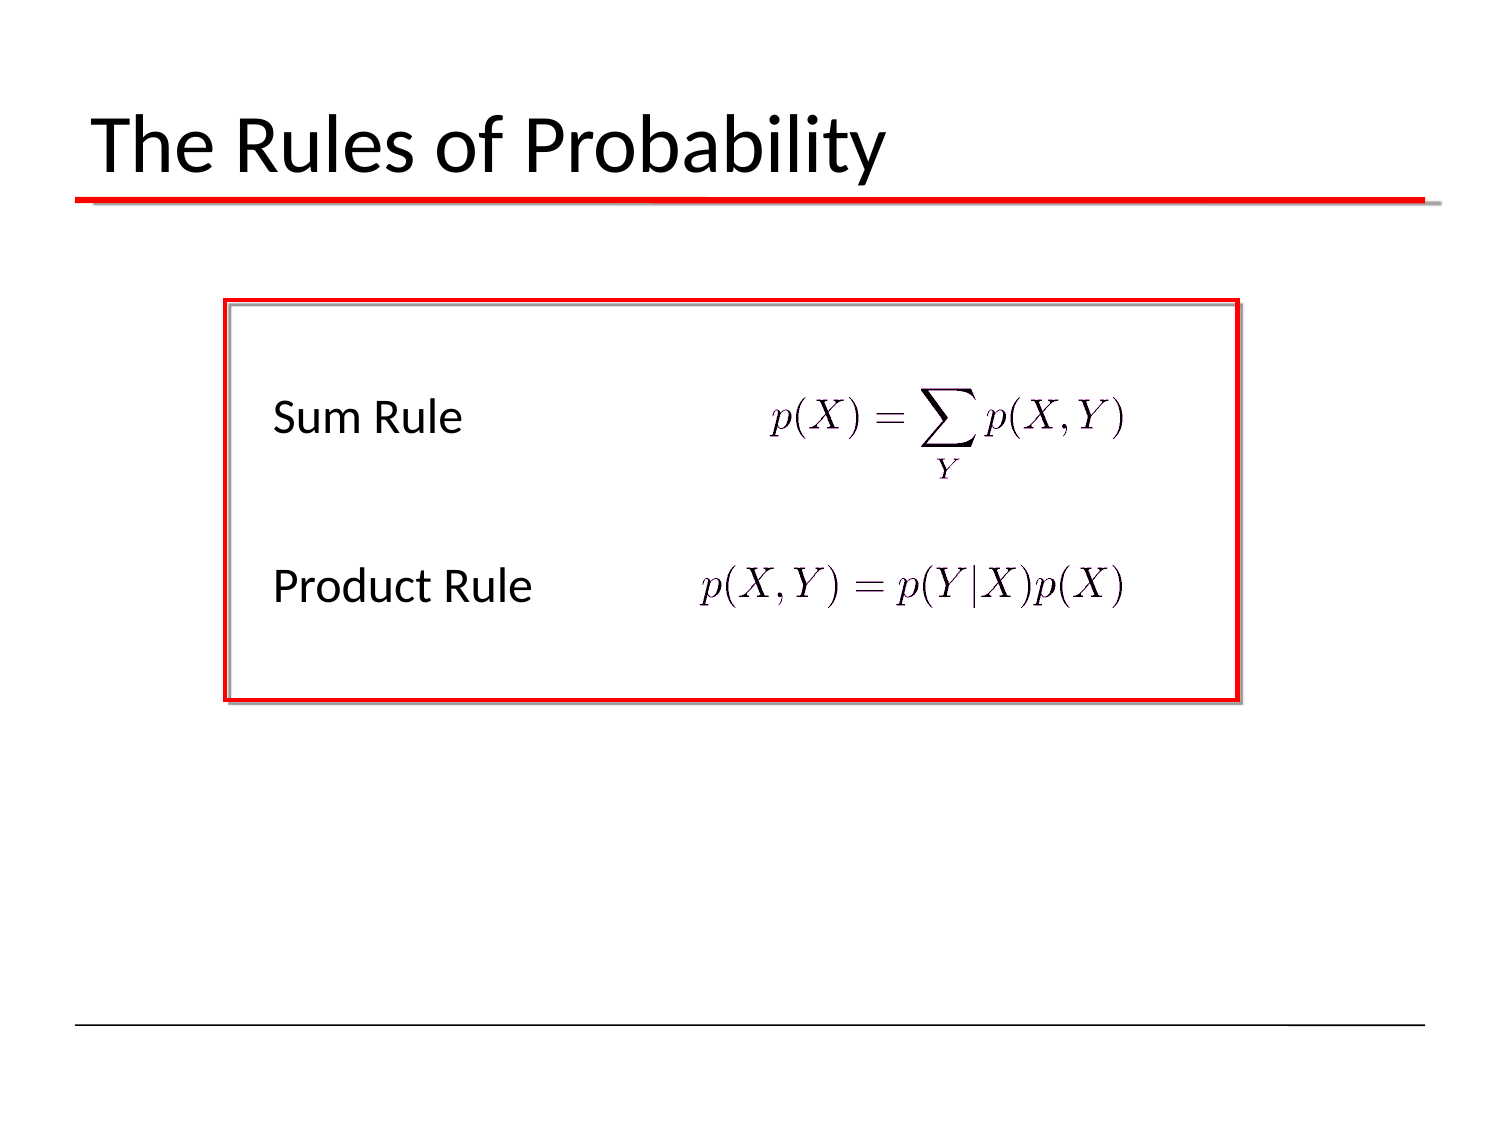

# The Rules of Probability
Sum Rule
Product Rule